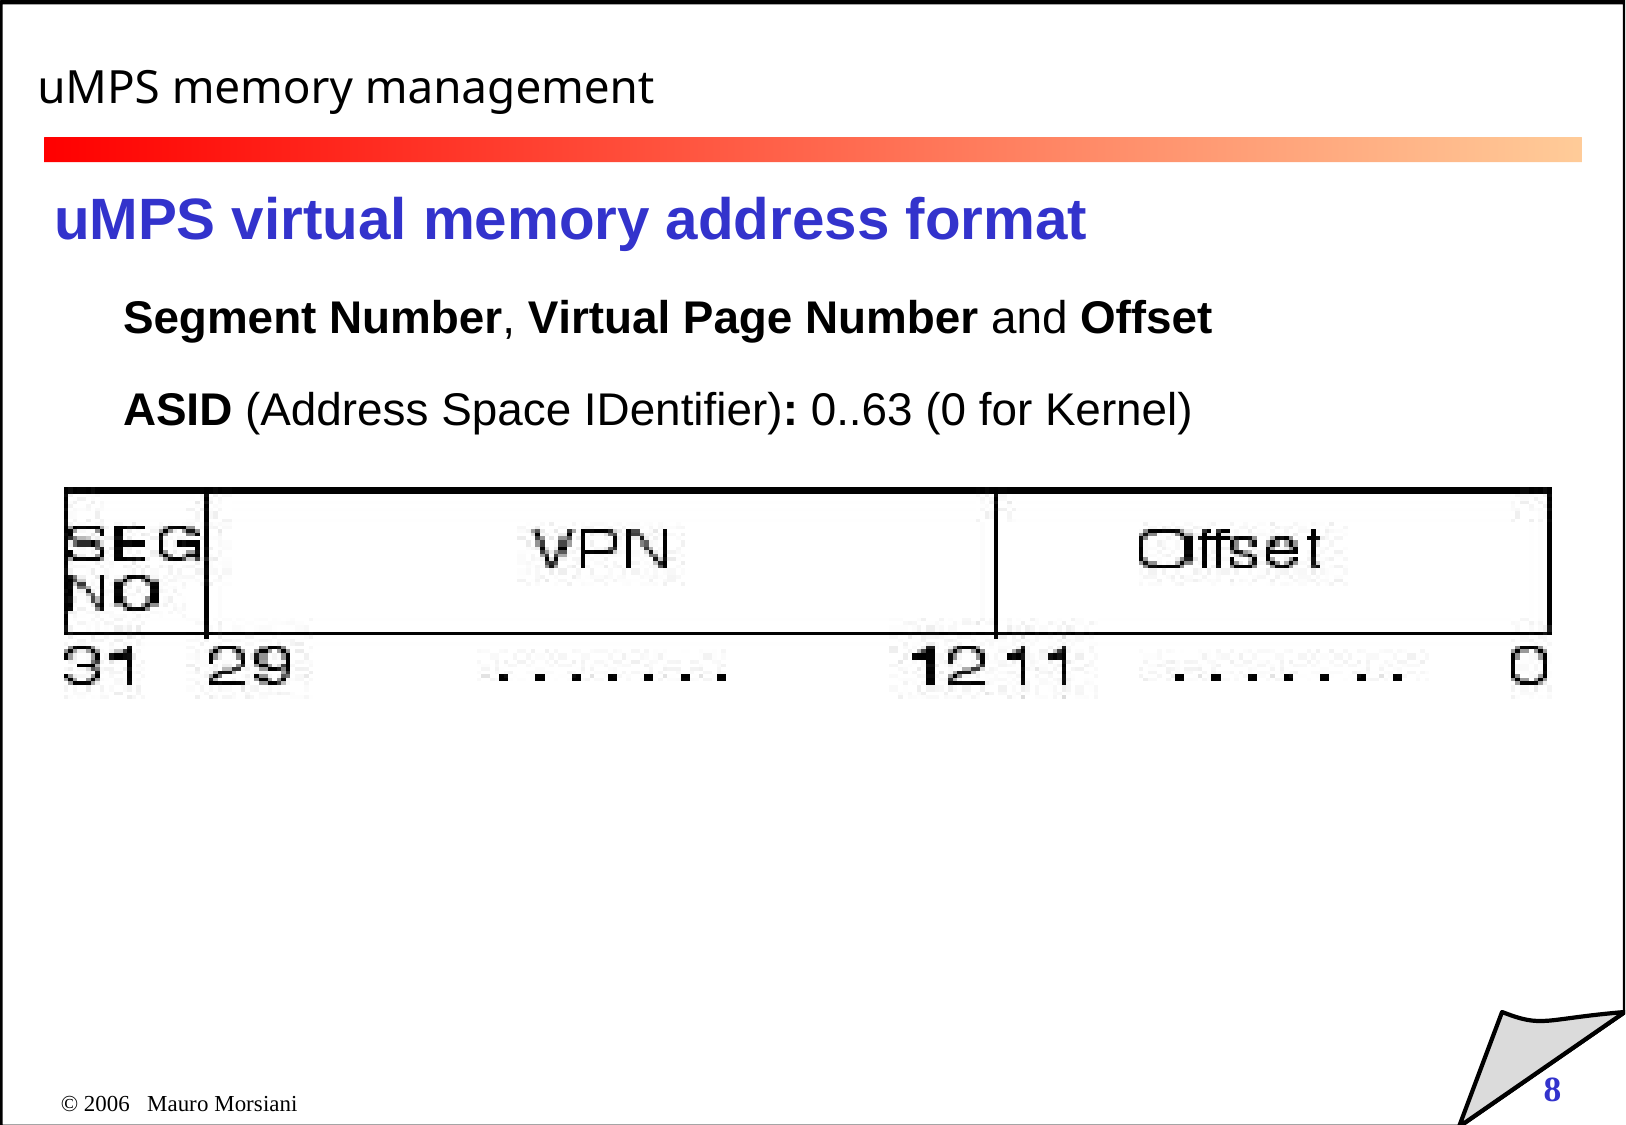

# uMPS memory management
uMPS virtual memory address format
Segment Number, Virtual Page Number and Offset
ASID (Address Space IDentifier): 0..63 (0 for Kernel)